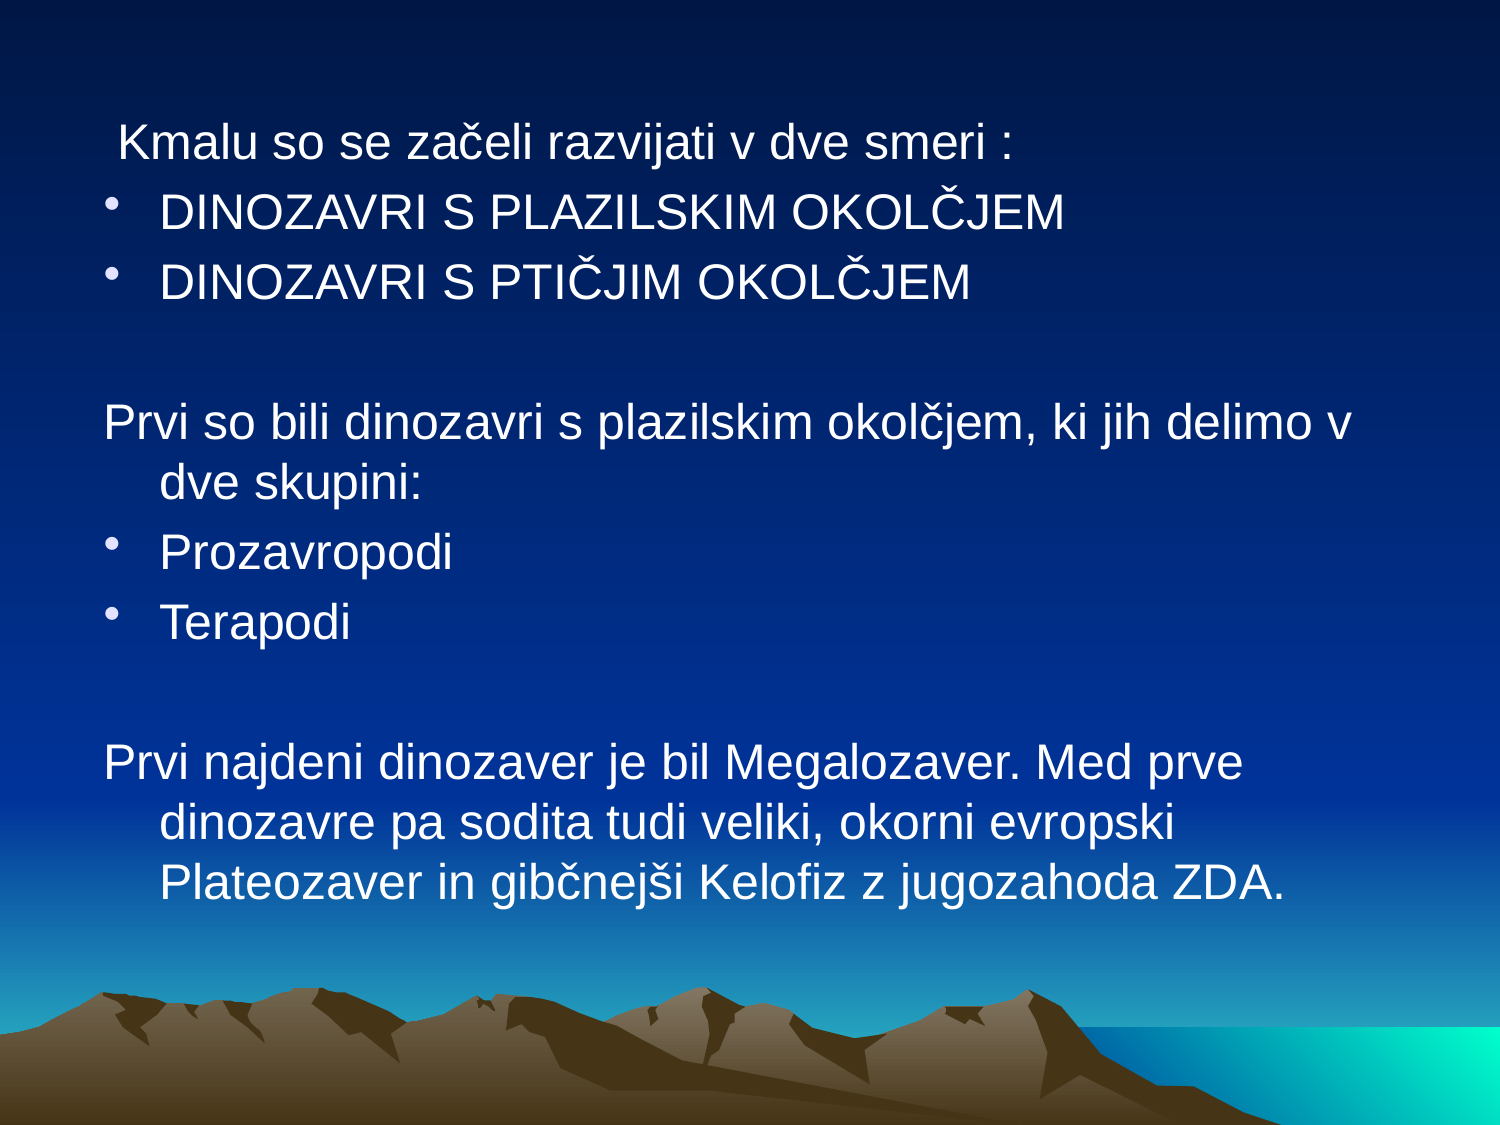

# Kmalu so se začeli razvijati v dve smeri :
DINOZAVRI S PLAZILSKIM OKOLČJEM
DINOZAVRI S PTIČJIM OKOLČJEM
Prvi so bili dinozavri s plazilskim okolčjem, ki jih delimo v dve skupini:
Prozavropodi
Terapodi
Prvi najdeni dinozaver je bil Megalozaver. Med prve dinozavre pa sodita tudi veliki, okorni evropski Plateozaver in gibčnejši Kelofiz z jugozahoda ZDA.